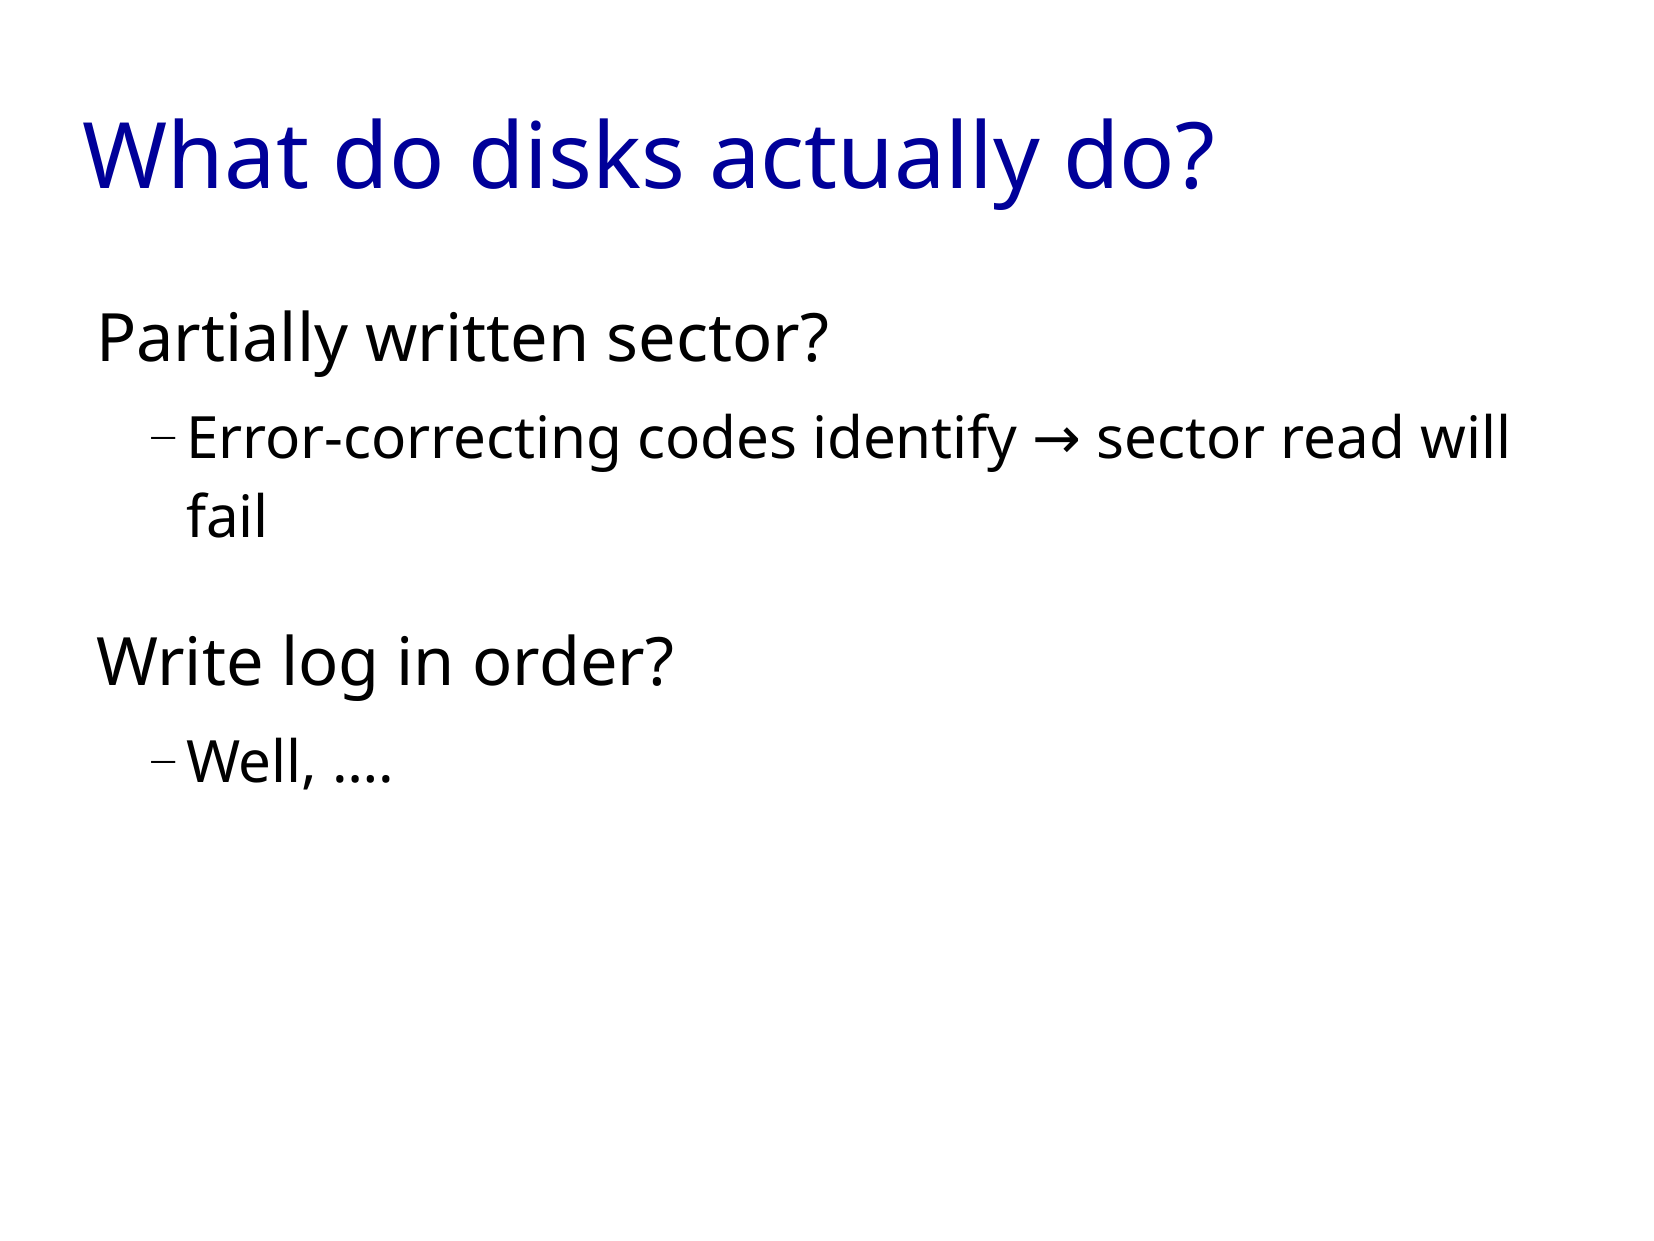

# What do disks actually do?
Partially written sector?
Error-correcting codes identify → sector read will fail
Write log in order?
Well, ….